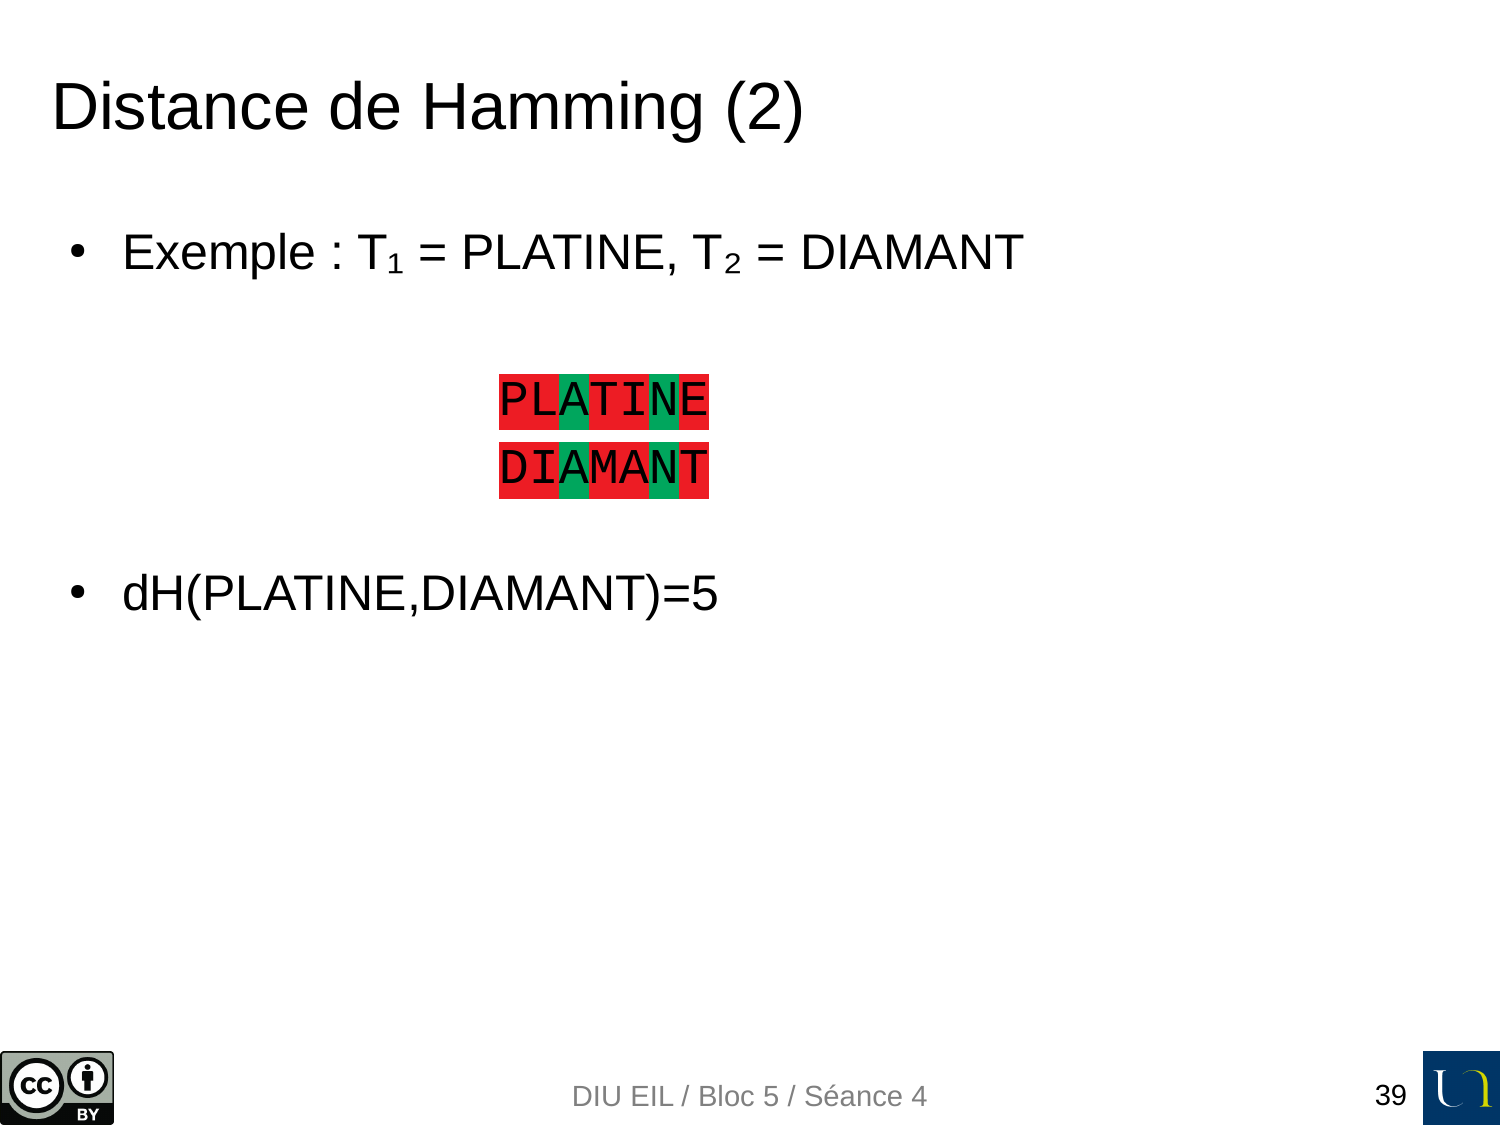

# Distance de Hamming (2)
Exemple : T₁ = PLATINE, T₂ = DIAMANT
dH(PLATINE,DIAMANT)=5
PLATINE
DIAMANT
39